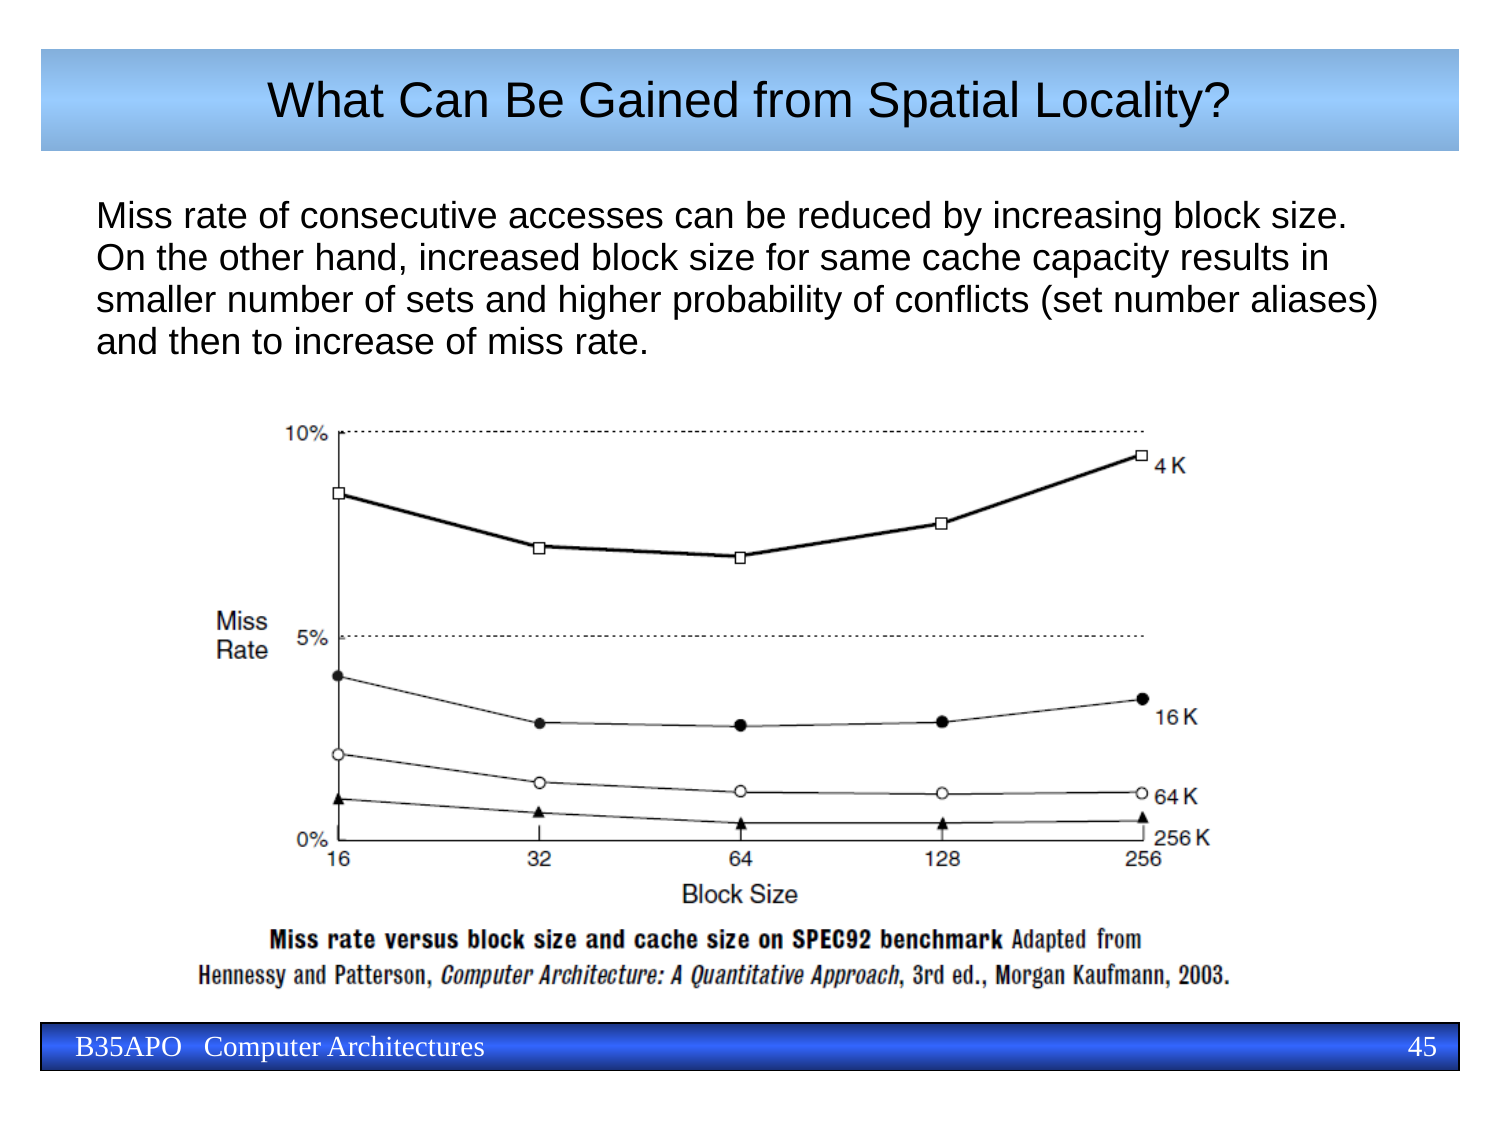

# What Can Be Gained from Spatial Locality?
Miss rate of consecutive accesses can be reduced by increasing block size. On the other hand, increased block size for same cache capacity results in smaller number of sets and higher probability of conflicts (set number aliases) and then to increase of miss rate.
B35APO Computer Architectures
45